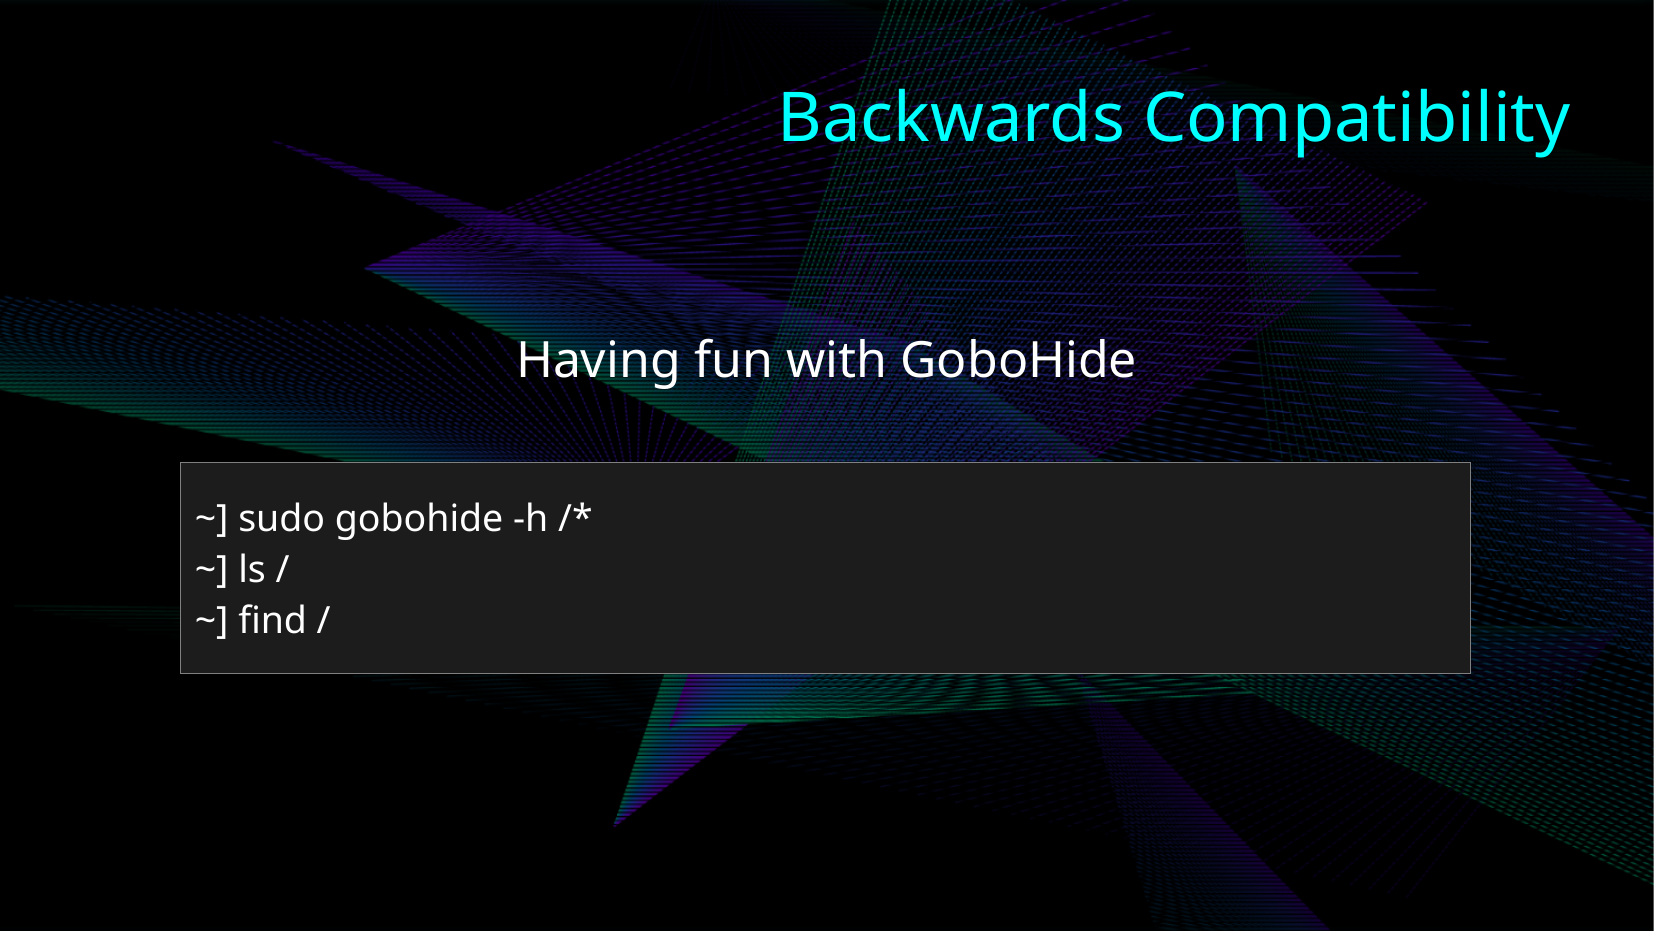

Backwards Compatibility
# Having fun with GoboHide
~] sudo gobohide -h /*
~] ls /
~] find /